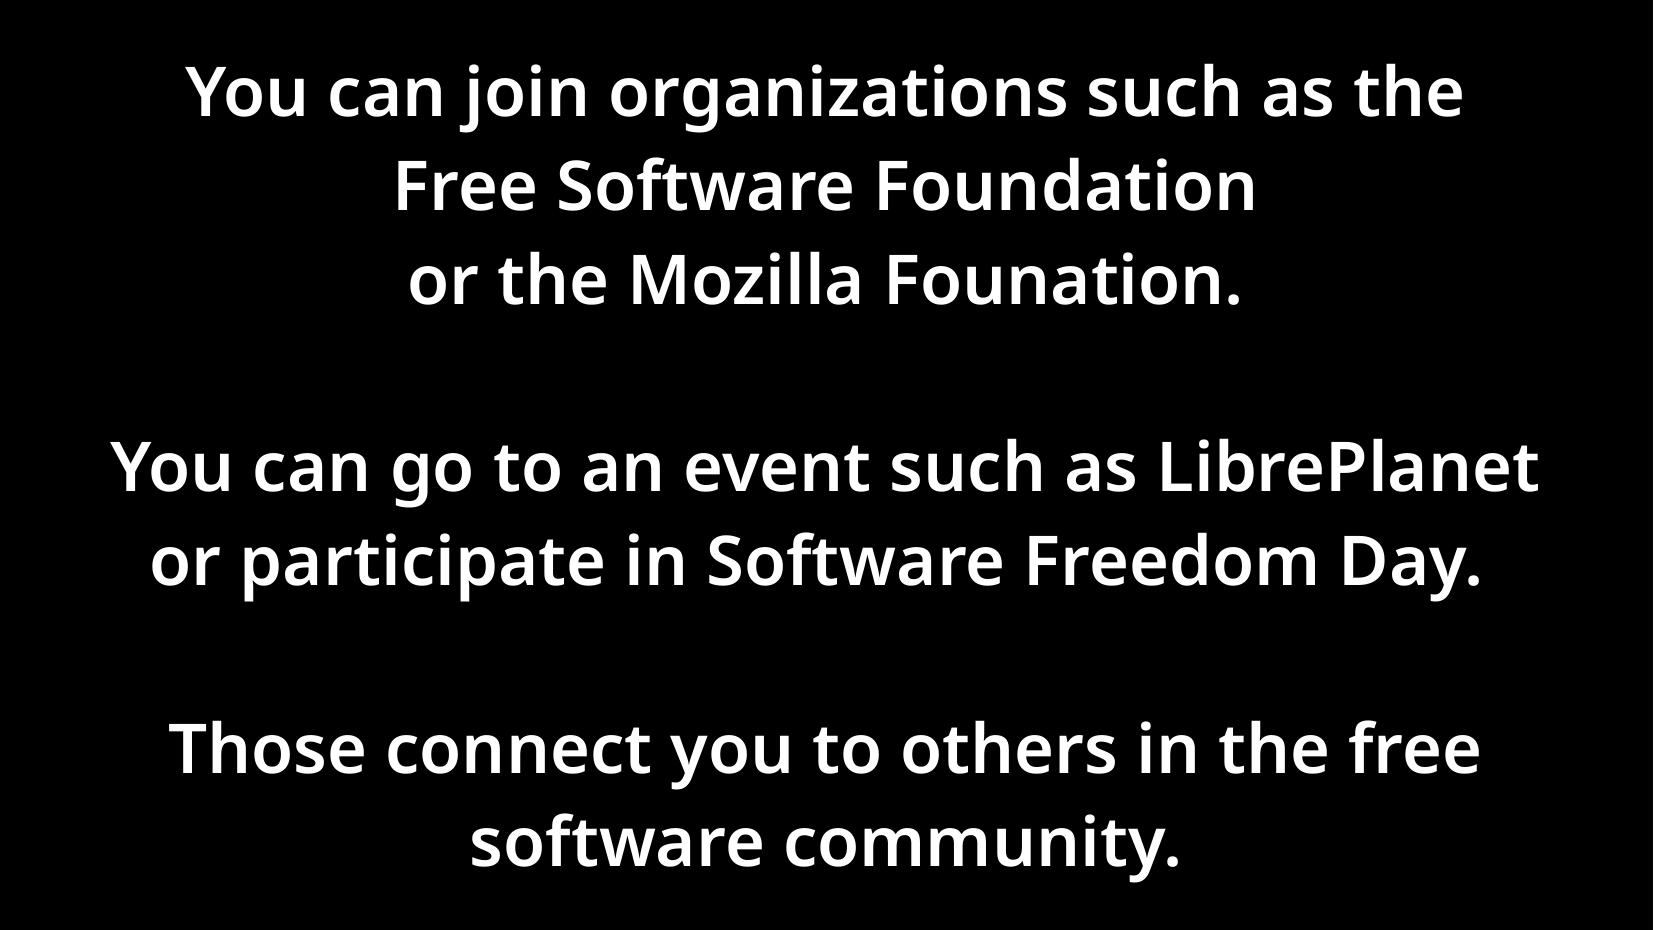

# You can join organizations such as the Free Software Foundation or the Mozilla Founation. You can go to an event such as LibrePlanet or participate in Software Freedom Day. Those connect you to others in the free software community.